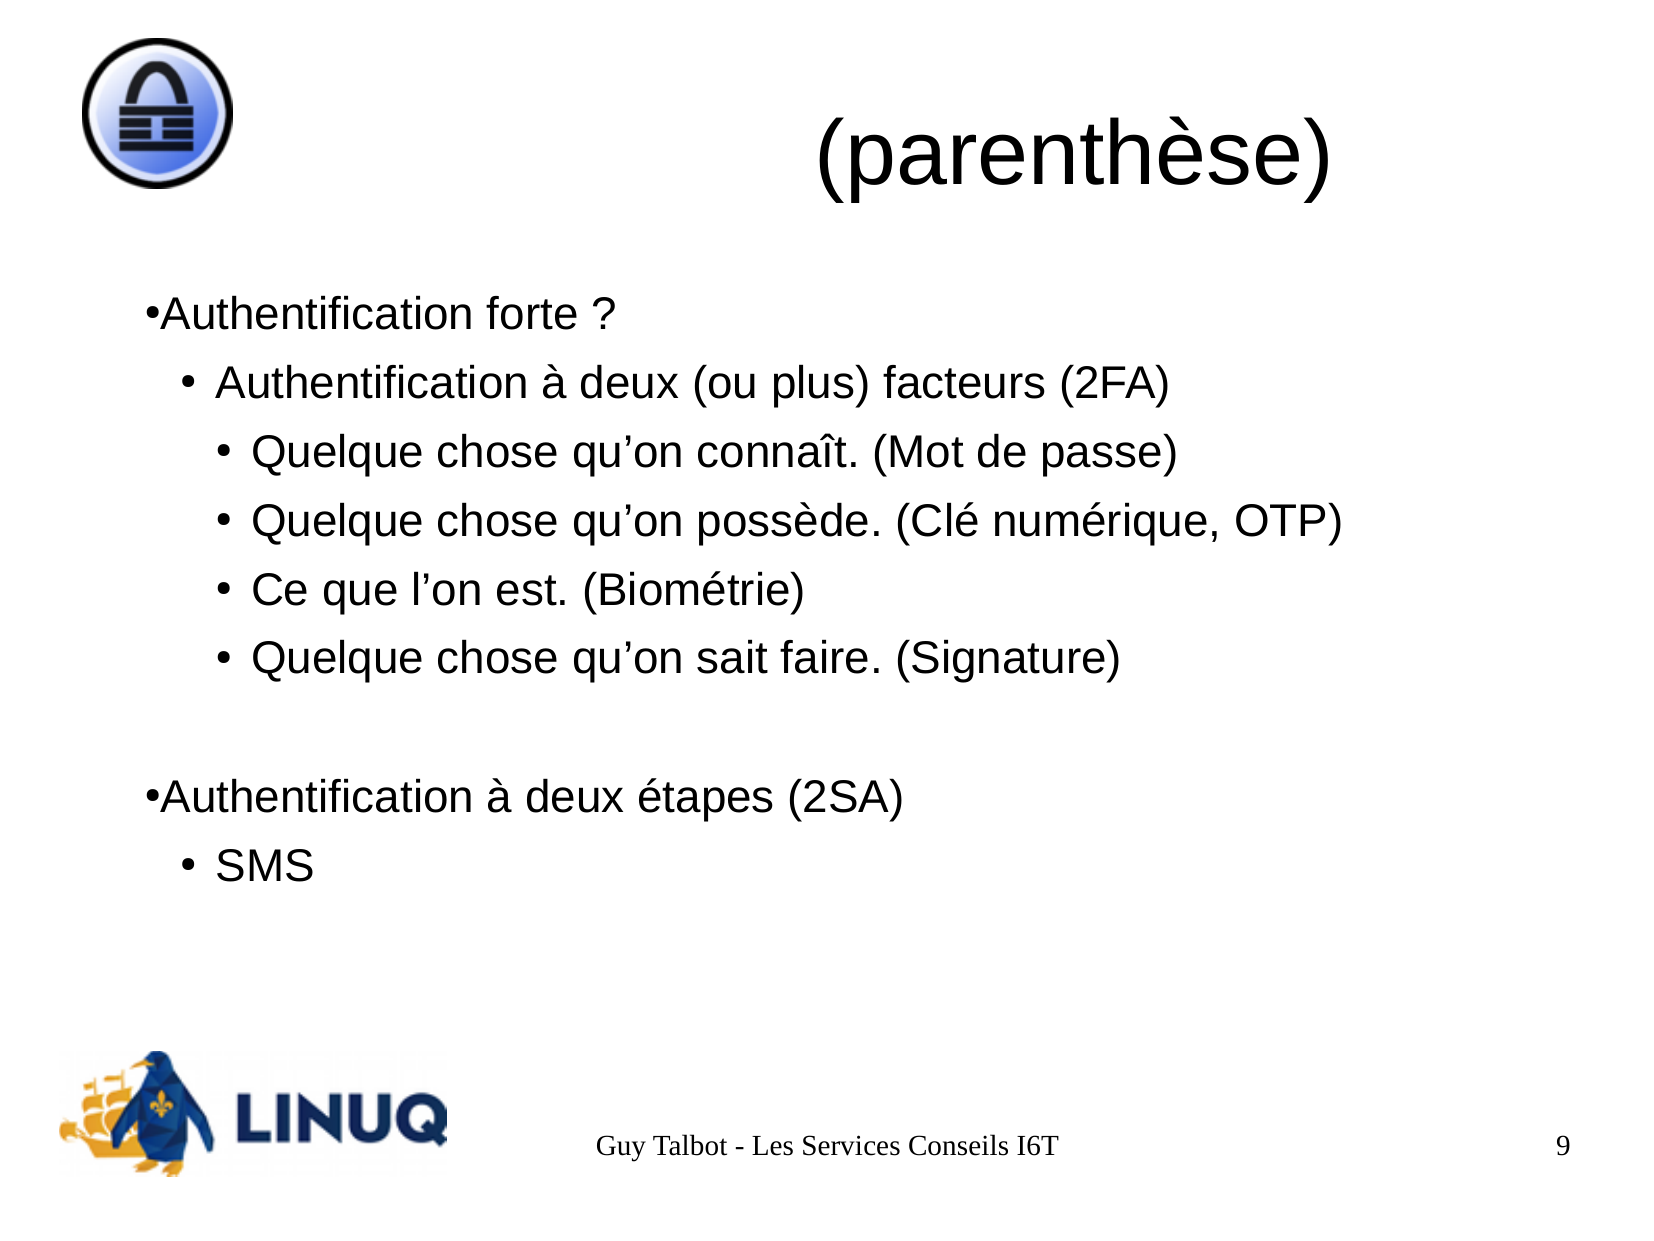

# (parenthèse)
Authentification forte ?
Authentification à deux (ou plus) facteurs (2FA)
Quelque chose qu’on connaît. (Mot de passe)
Quelque chose qu’on possède. (Clé numérique, OTP)
Ce que l’on est. (Biométrie)
Quelque chose qu’on sait faire. (Signature)
Authentification à deux étapes (2SA)
SMS
Guy Talbot - Les Services Conseils I6T
9